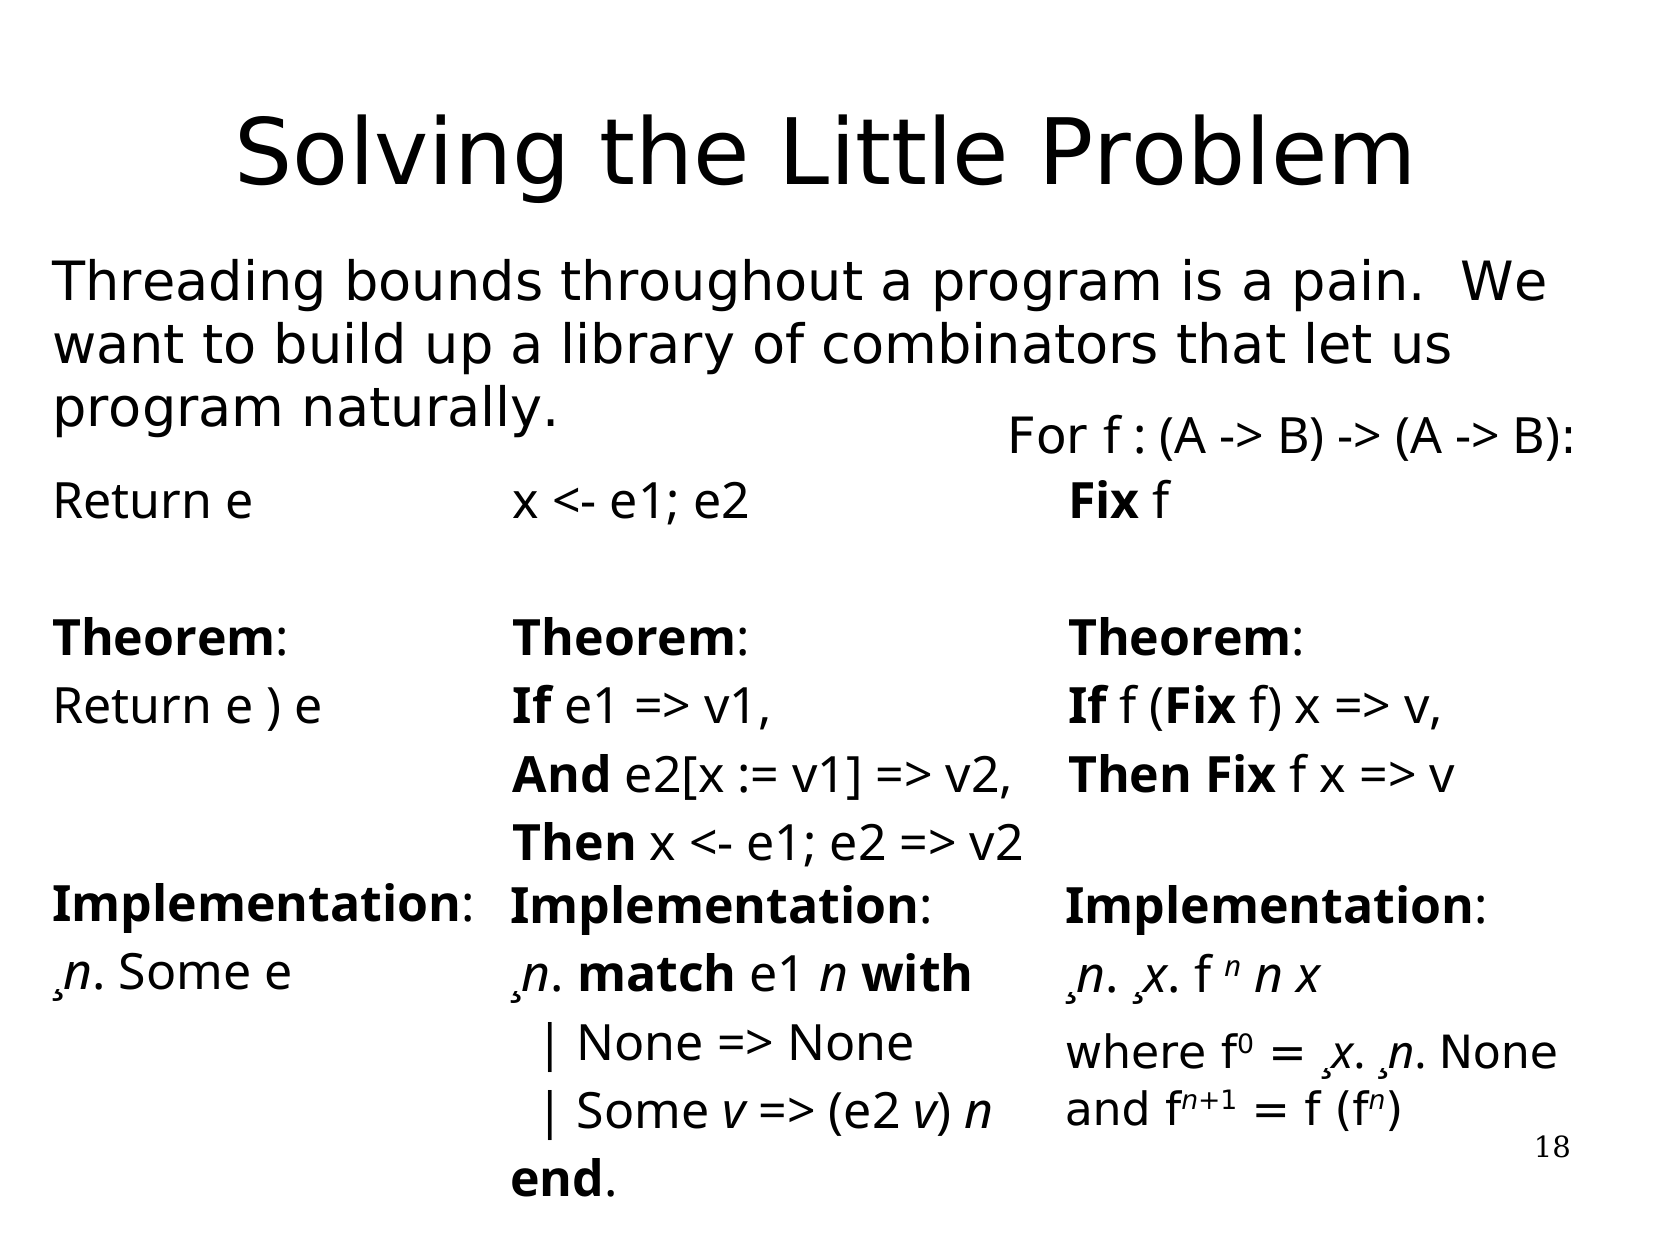

# Solving the Little Problem
Threading bounds throughout a program is a pain. We want to build up a library of combinators that let us program naturally.
For f : (A -> B) -> (A -> B):
Return e
Theorem:
Return e ) e
x <- e1; e2
Theorem:
If e1 => v1,
And e2[x := v1] => v2,
Then x <- e1; e2 => v2
Fix f
Theorem:
If f (Fix f) x => v,
Then Fix f x => v
Implementation:
¸n. Some e
Implementation:
¸n. match e1 n with
 | None => None
 | Some v => (e2 v) n
end.
Implementation:
¸n. ¸x. f n n x
where f0 = ¸x. ¸n. None
and fn+1 = f (fn)
18